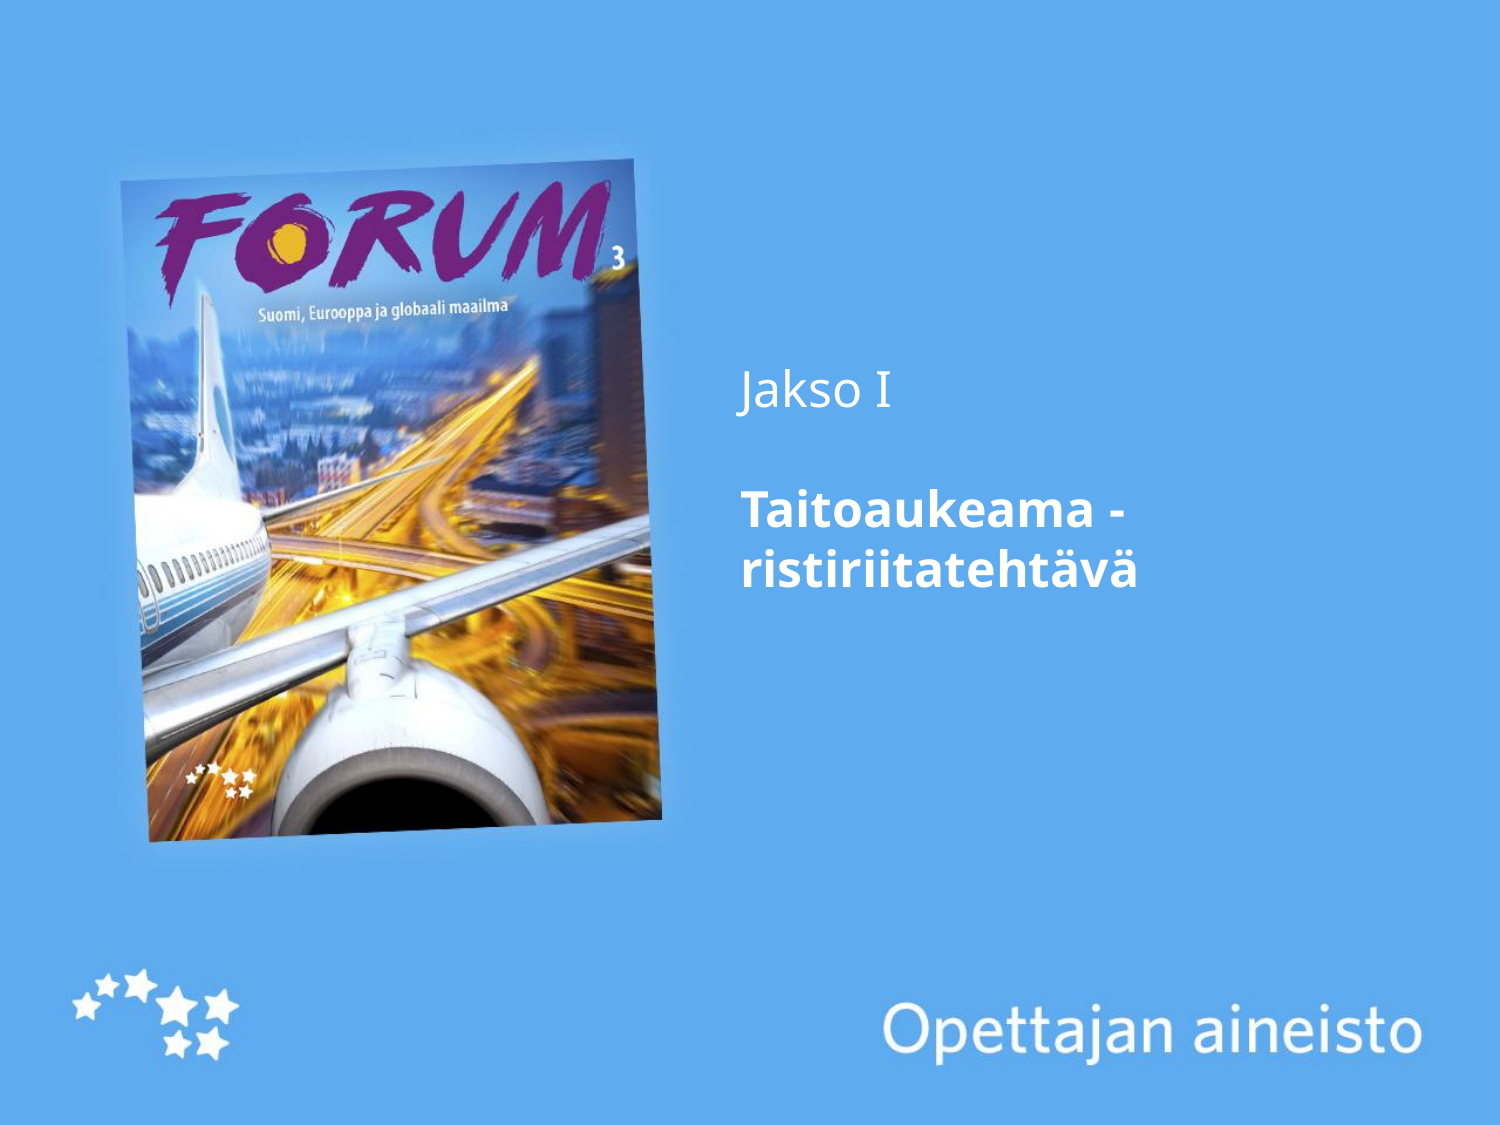

Luku x
Luvun otsikko
Jakso I
Taitoaukeama - ristiriitatehtävä